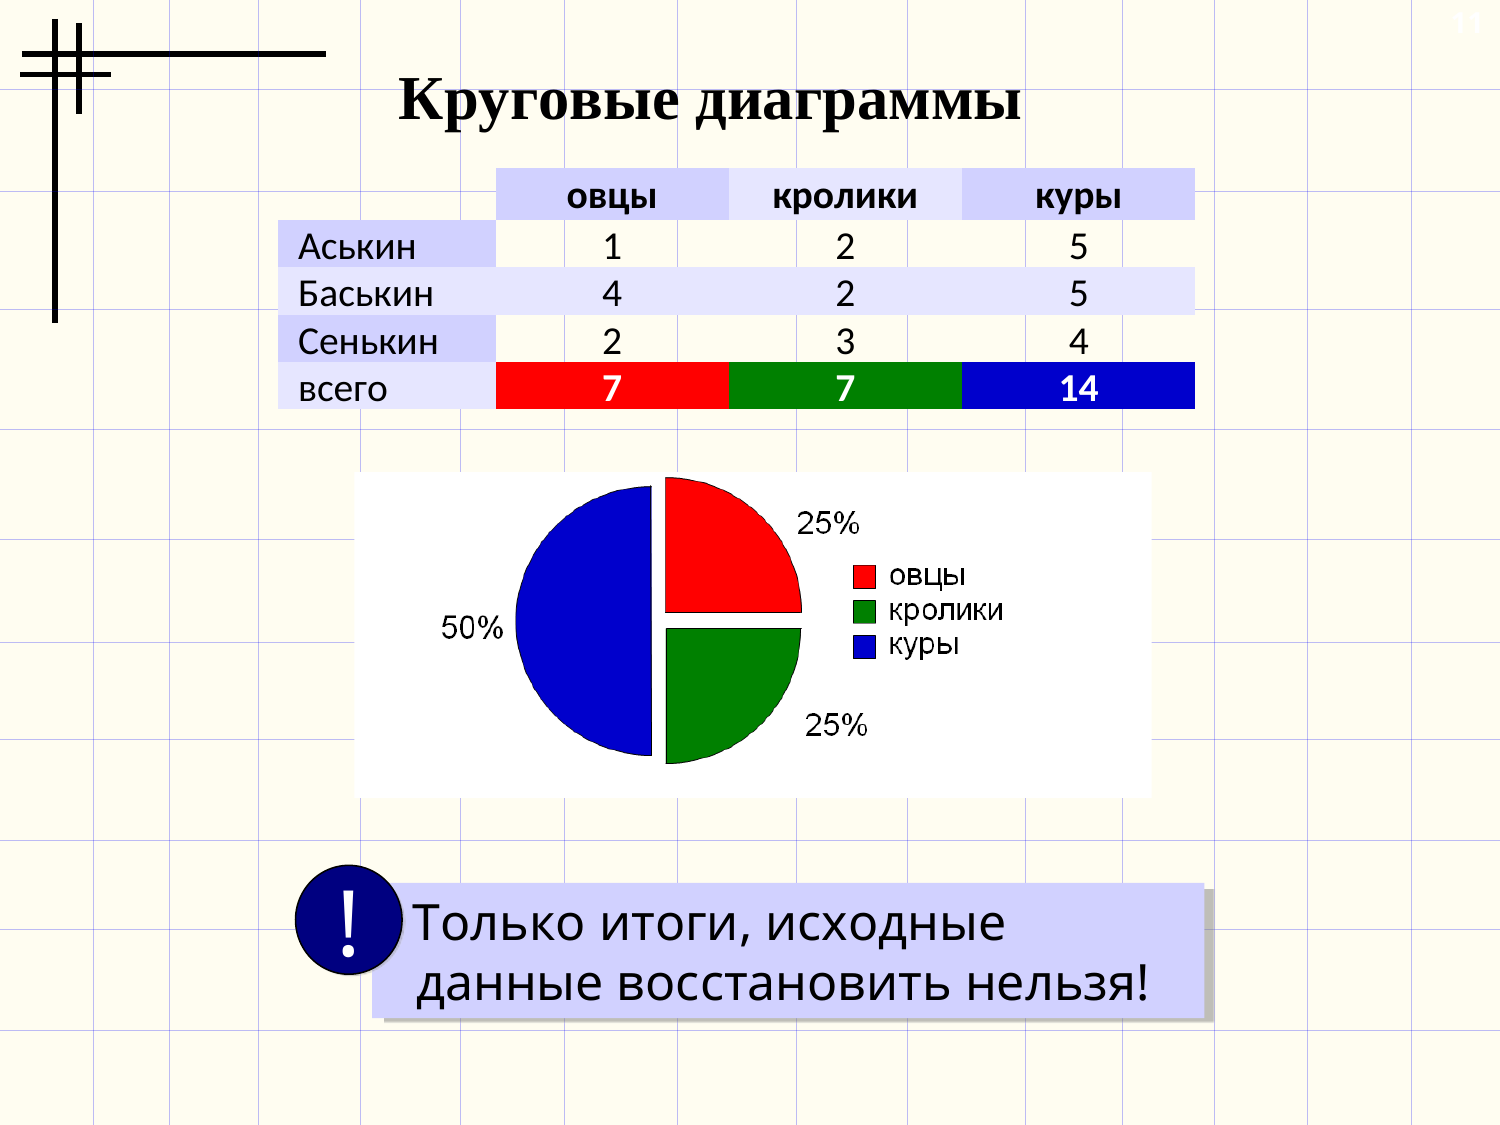

# Круговые диаграммы
| | овцы | кролики | куры |
| --- | --- | --- | --- |
| Аськин | 1 | 2 | 5 |
| Баськин | 4 | 2 | 5 |
| Сенькин | 2 | 3 | 4 |
| всего | 7 | 7 | 14 |
!
 Только итоги, исходные данные восстановить нельзя!